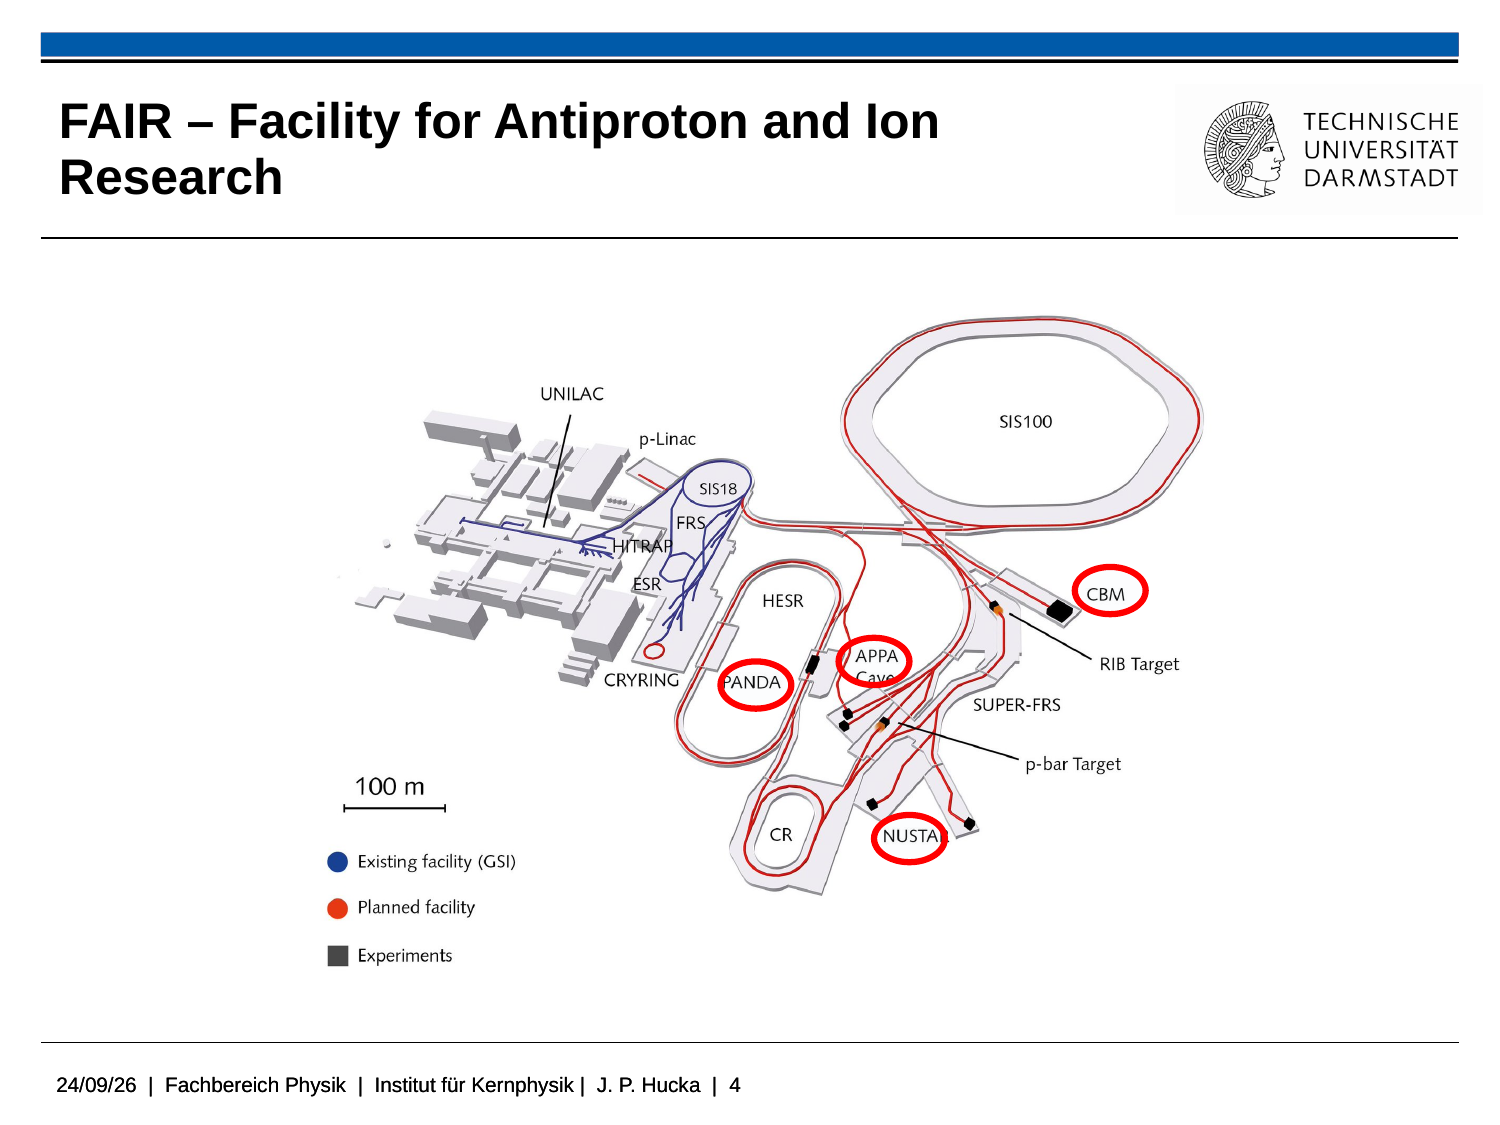

# FAIR – Facility for Antiproton and Ion Research
D. Ondreka, Präsentation: "Die Zukunft der Datenversorgung für GSI und FAIR" (2009)